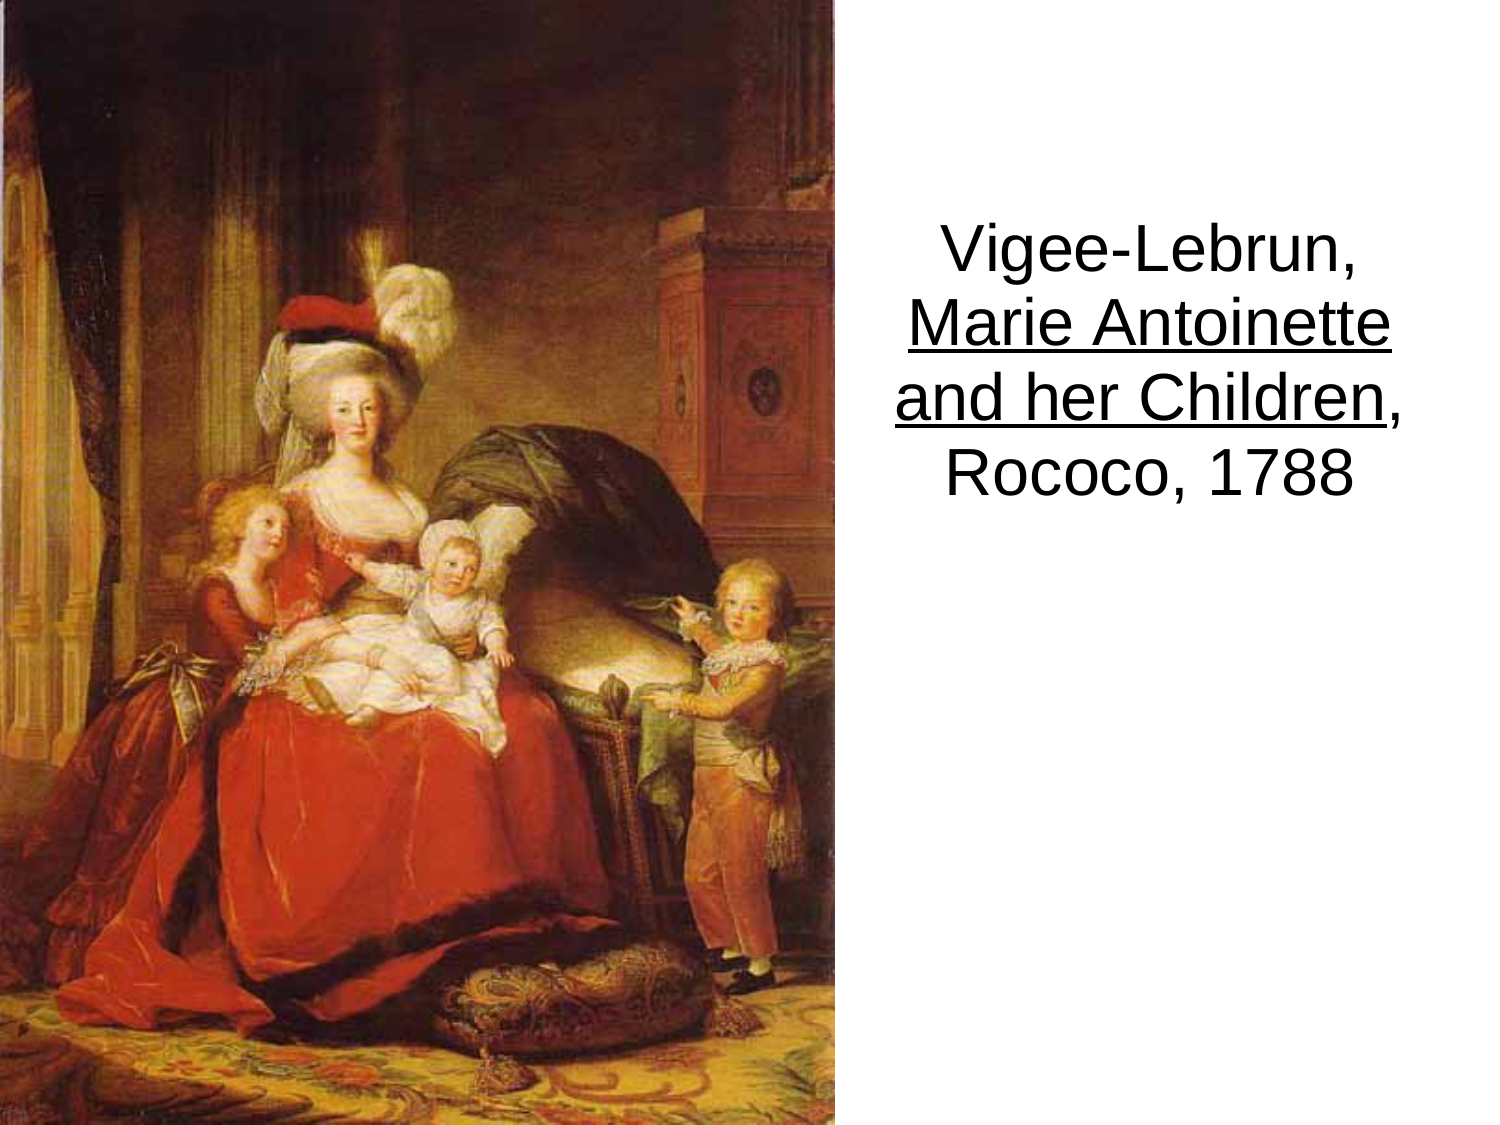

# Vigee-Lebrun, Marie Antoinette and her Children, Rococo, 1788